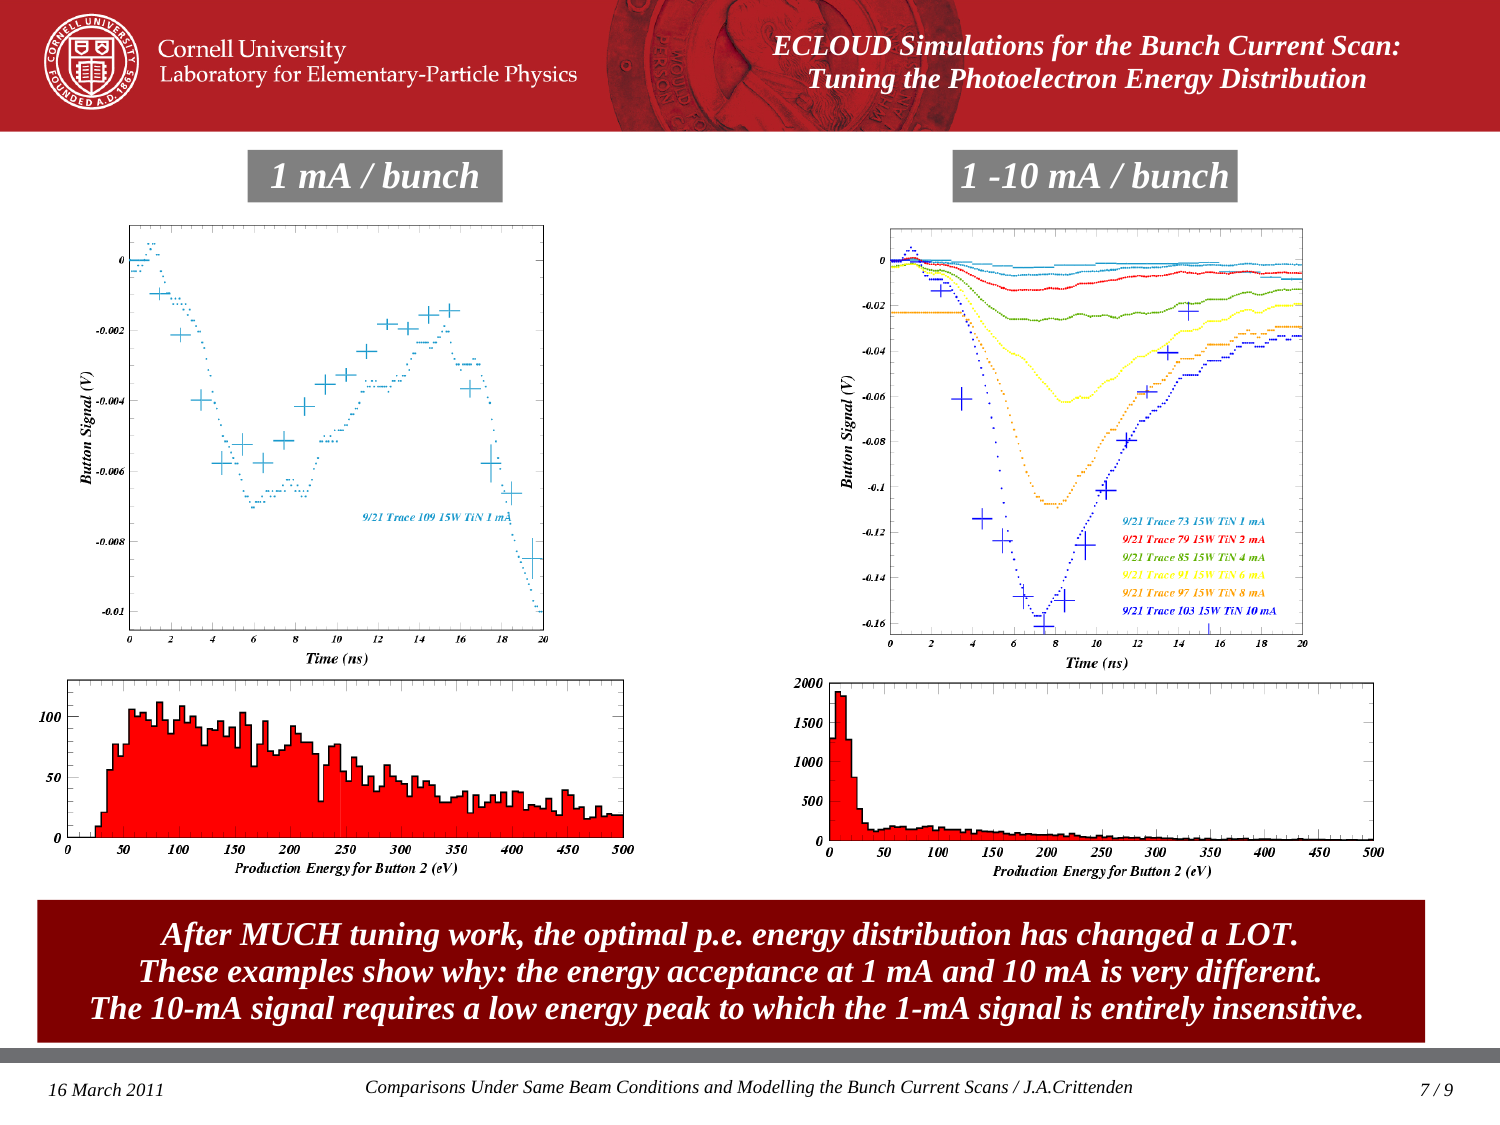

ECLOUD Simulations for the Bunch Current Scan:
Tuning the Photoelectron Energy Distribution
1 -10 mA / bunch
1 mA / bunch
After MUCH tuning work, the optimal p.e. energy distribution has changed a LOT.
These examples show why: the energy acceptance at 1 mA and 10 mA is very different.
The 10-mA signal requires a low energy peak to which the 1-mA signal is entirely insensitive.